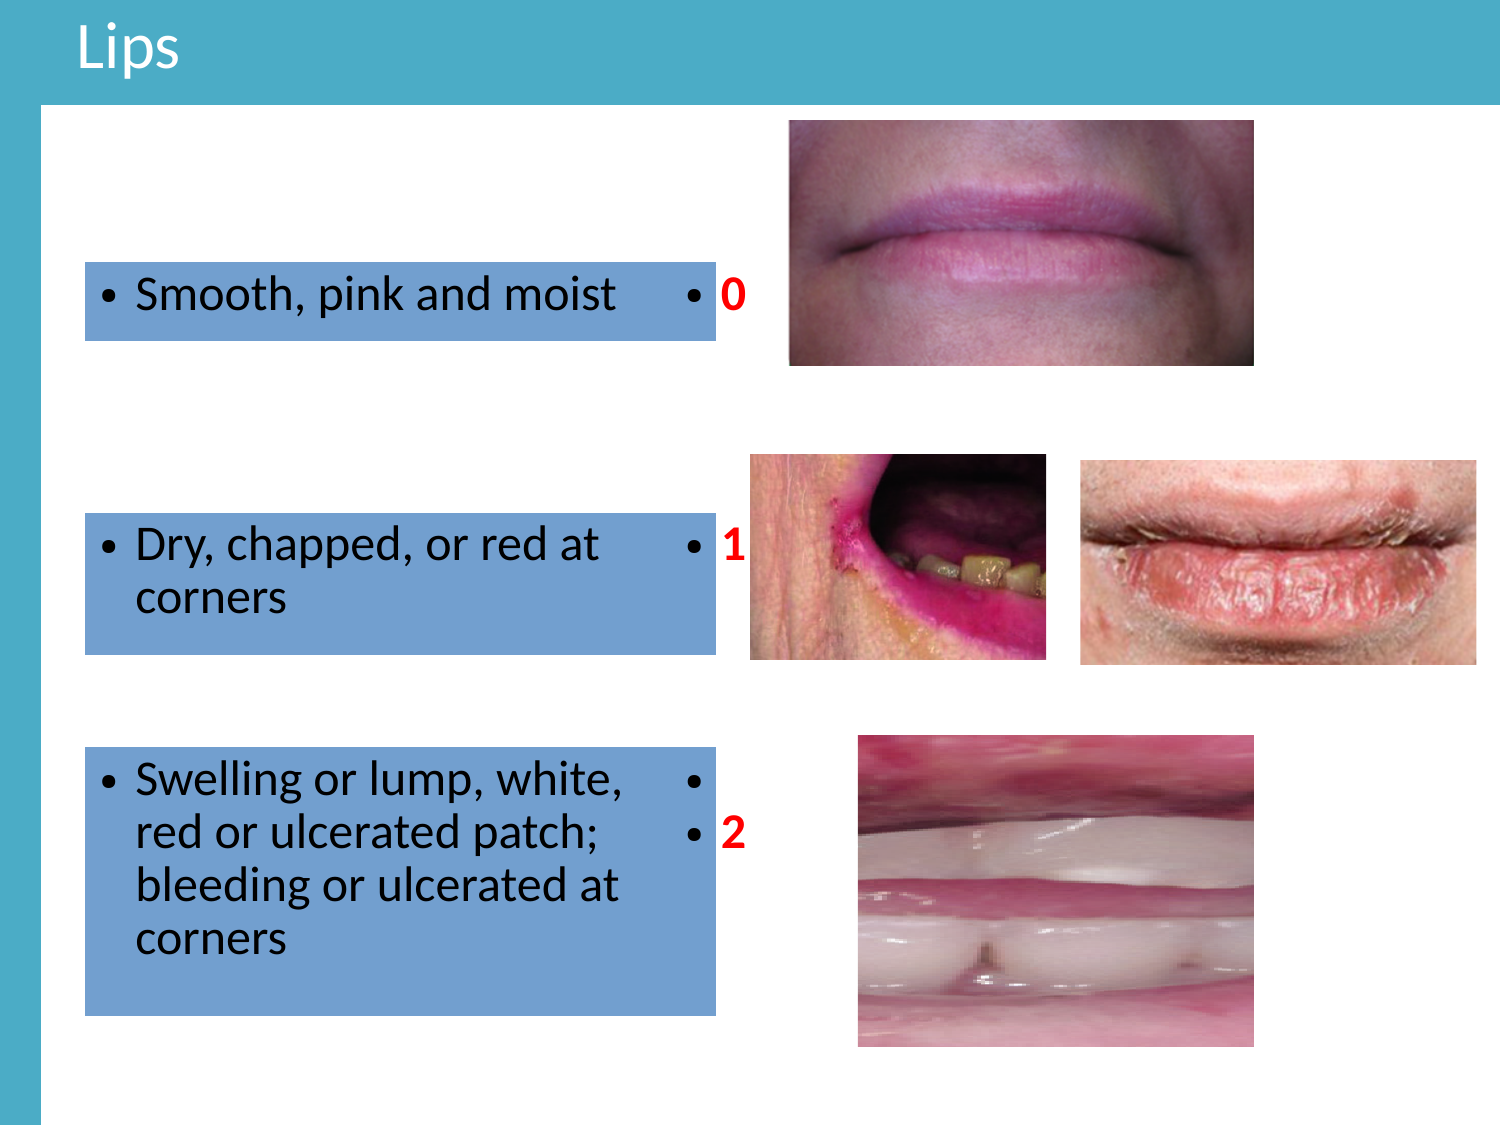

Lips
| Smooth, pink and moist | 0 |
| --- | --- |
| Dry, chapped, or red at corners | 1 |
| --- | --- |
| Swelling or lump, white, red or ulcerated patch; bleeding or ulcerated at corners | 2 |
| --- | --- |